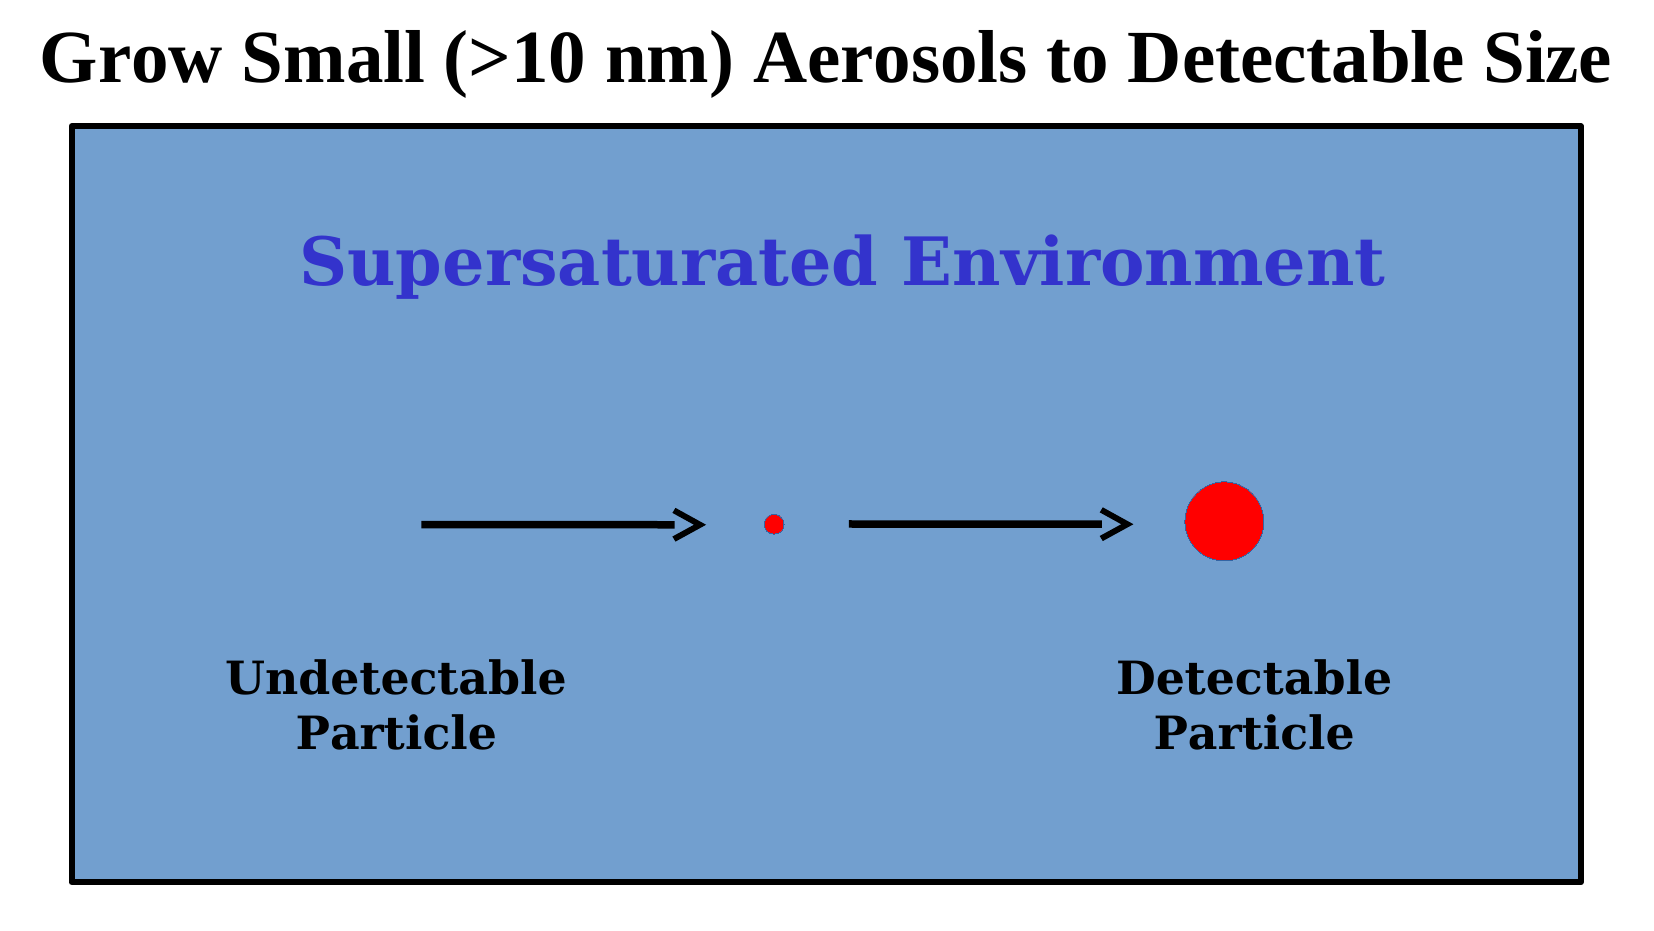

# Grow Small (>10 nm) Aerosols to Detectable Size
Supersaturated Environment
Undetectable
Particle
Detectable
Particle